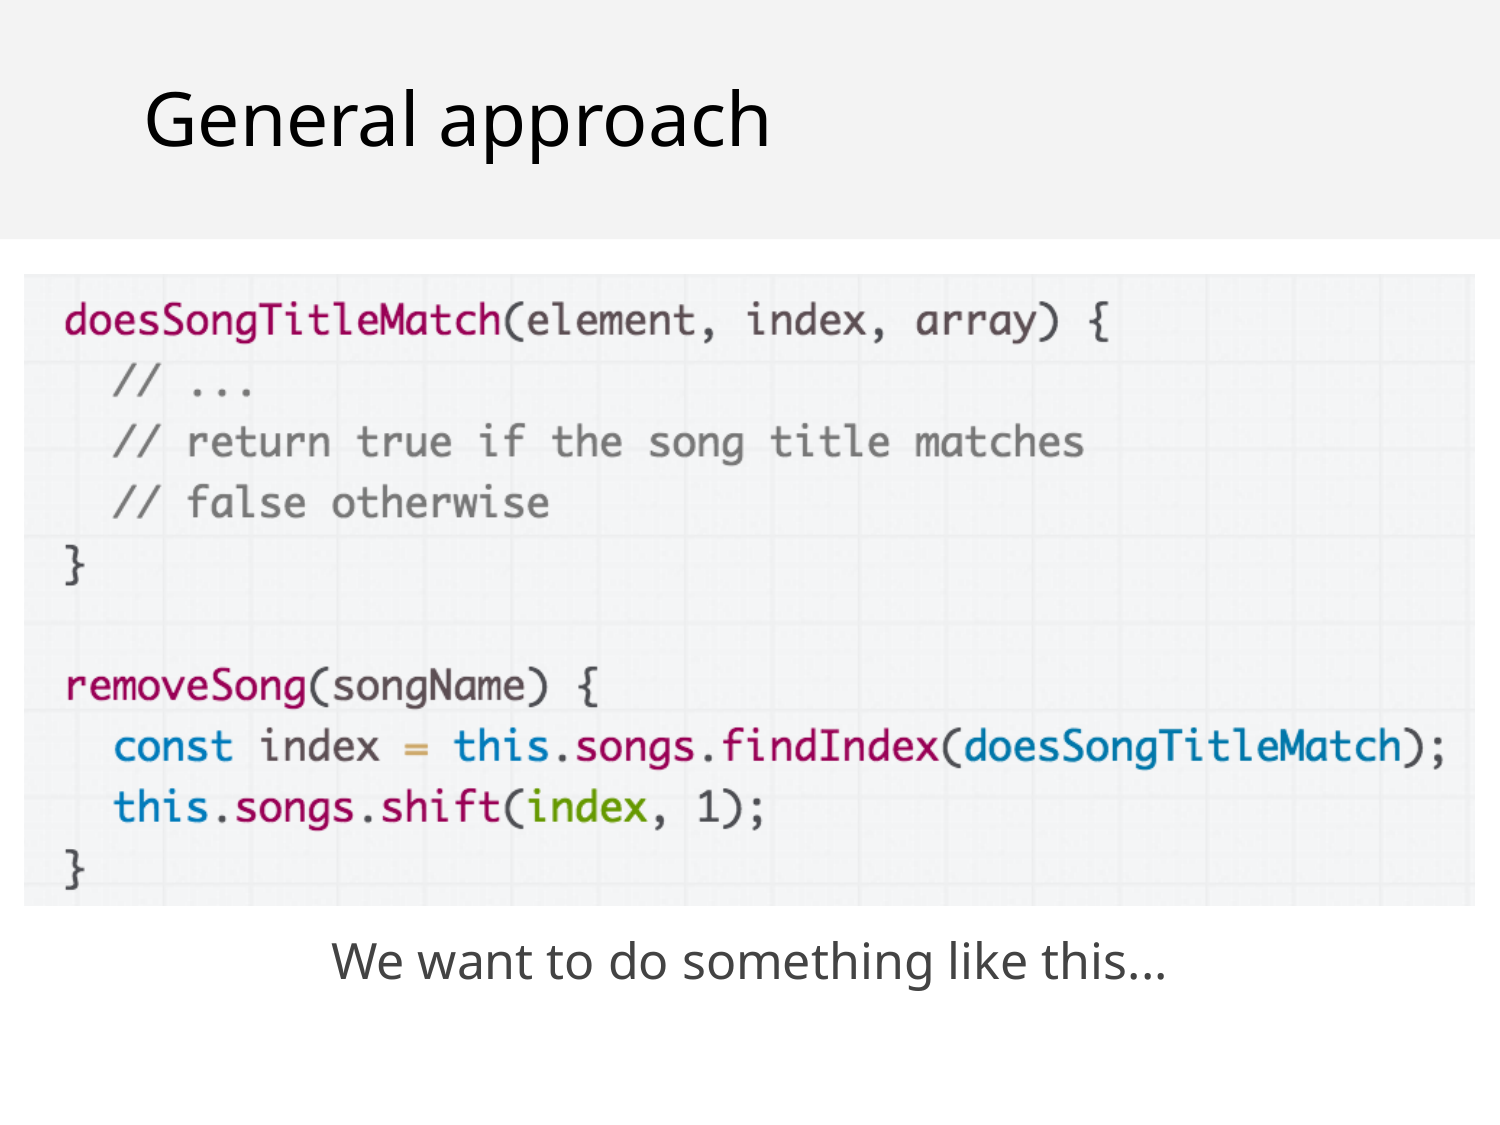

# General approach
We want to do something like this...